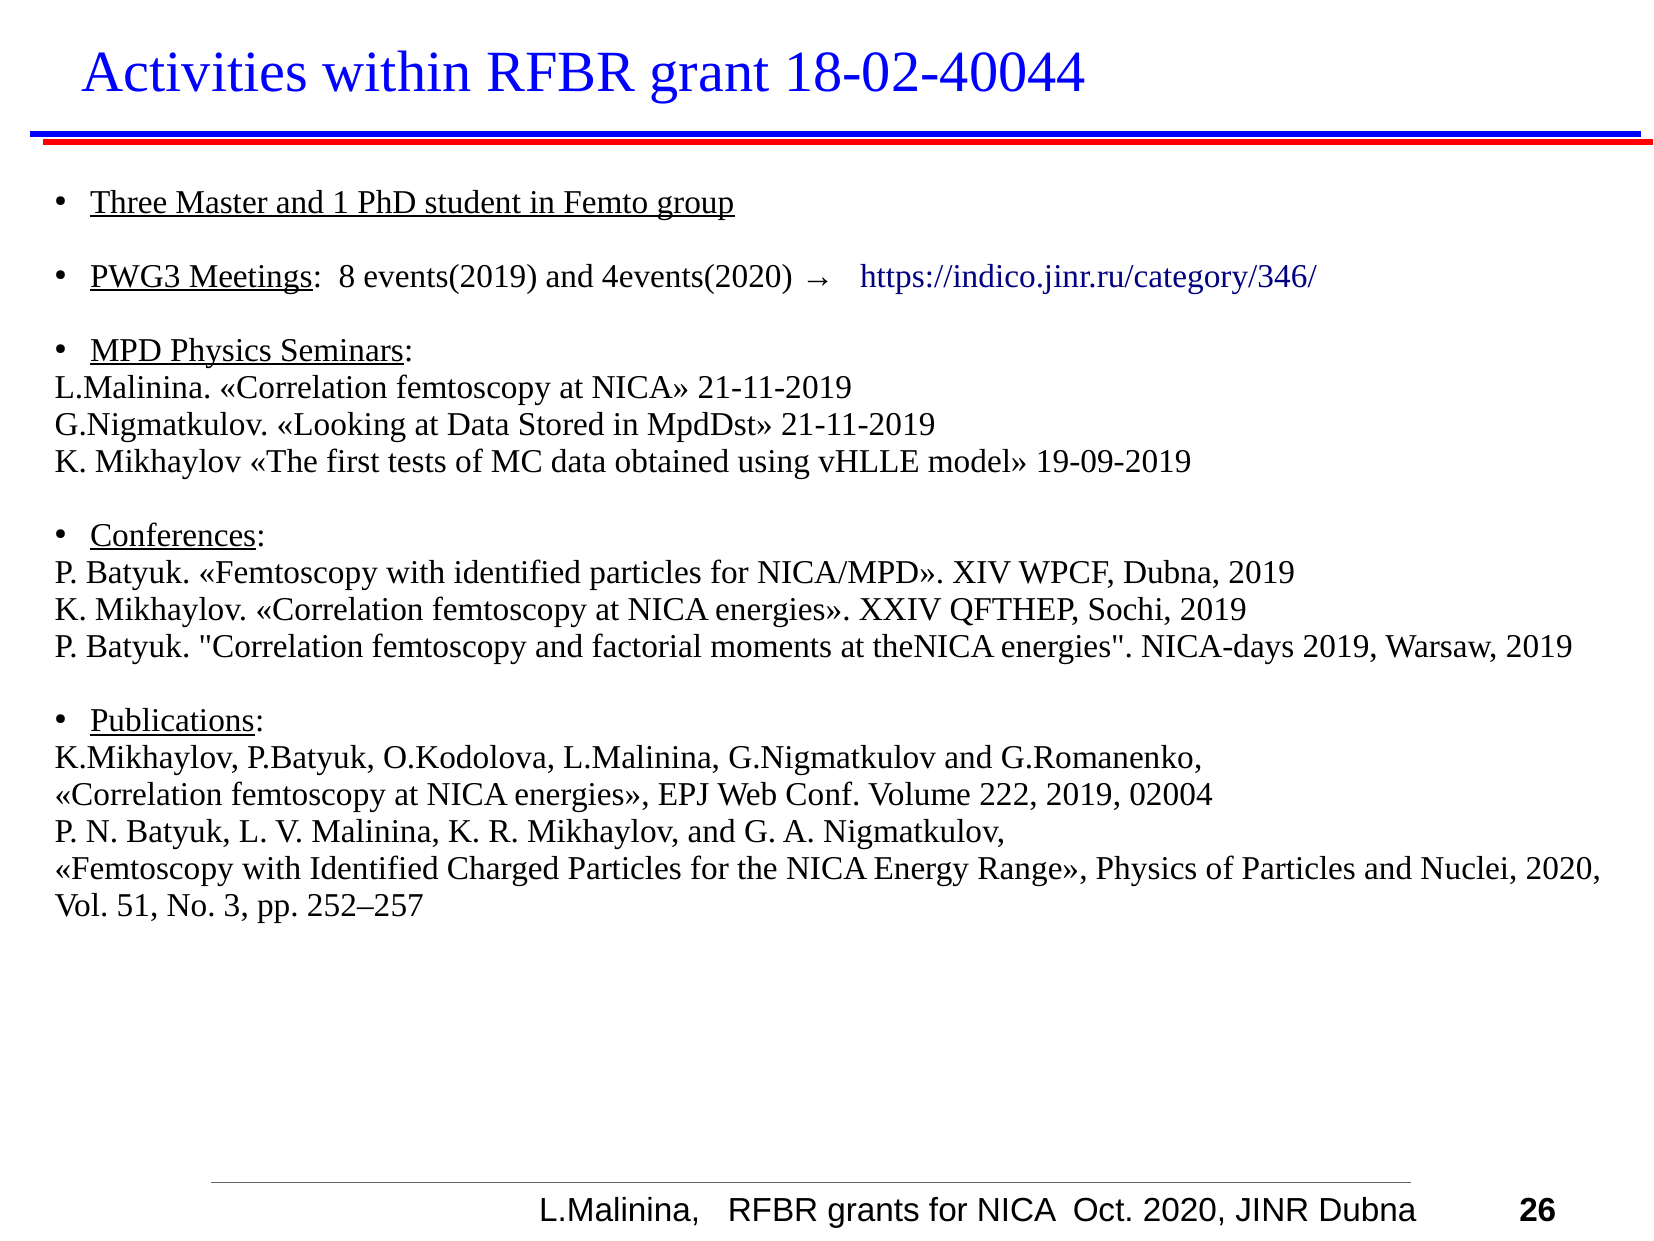

# Activities within RFBR grant 18-02-40044
Three Master and 1 PhD student in Femto group
PWG3 Meetings: 8 events(2019) and 4events(2020) → https://indico.jinr.ru/category/346/
MPD Physics Seminars:
L.Malinina. «Correlation femtoscopy at NICA» 21-11-2019
G.Nigmatkulov. «Looking at Data Stored in MpdDst» 21-11-2019
K. Mikhaylov «The first tests of MC data obtained using vHLLE model» 19-09-2019
Conferences:
P. Batyuk. «Femtoscopy with identified particles for NICA/MPD». XIV WPCF, Dubna, 2019
K. Mikhaylov. «Correlation femtoscopy at NICA energies». XXIV QFTHEP, Sochi, 2019
P. Batyuk. "Correlation femtoscopy and factorial moments at theNICA energies". NICA-days 2019, Warsaw, 2019
Publications:
K.Mikhaylov, P.Batyuk, O.Kodolova, L.Malinina, G.Nigmatkulov and G.Romanenko,
«Correlation femtoscopy at NICA energies», EPJ Web Conf. Volume 222, 2019, 02004
P. N. Batyuk, L. V. Malinina, K. R. Mikhaylov, and G. A. Nigmatkulov,
«Femtoscopy with Identified Charged Particles for the NICA Energy Range», Physics of Particles and Nuclei, 2020,
Vol. 51, No. 3, pp. 252–257
 L.Malinina, RFBR grants for NICA Oct. 2020, JINR Dubna